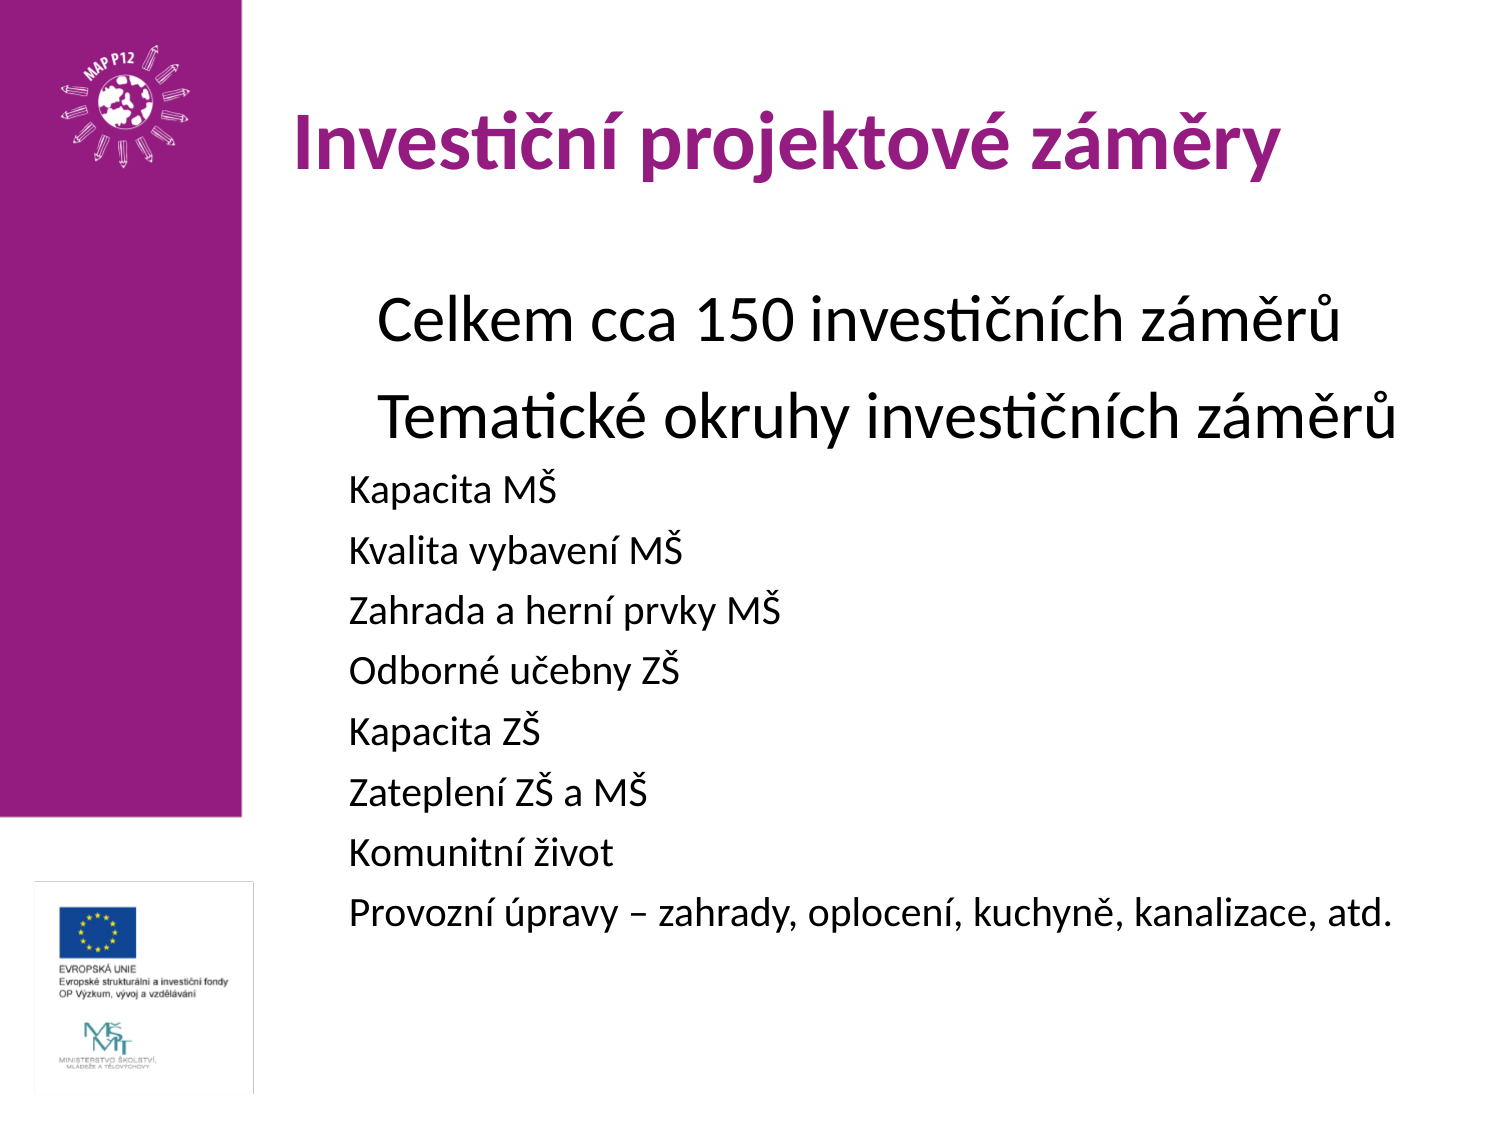

# Investiční projektové záměry
Celkem cca 150 investičních záměrů
Tematické okruhy investičních záměrů
Kapacita MŠ
Kvalita vybavení MŠ
Zahrada a herní prvky MŠ
Odborné učebny ZŠ
Kapacita ZŠ
Zateplení ZŠ a MŠ
Komunitní život
Provozní úpravy – zahrady, oplocení, kuchyně, kanalizace, atd.